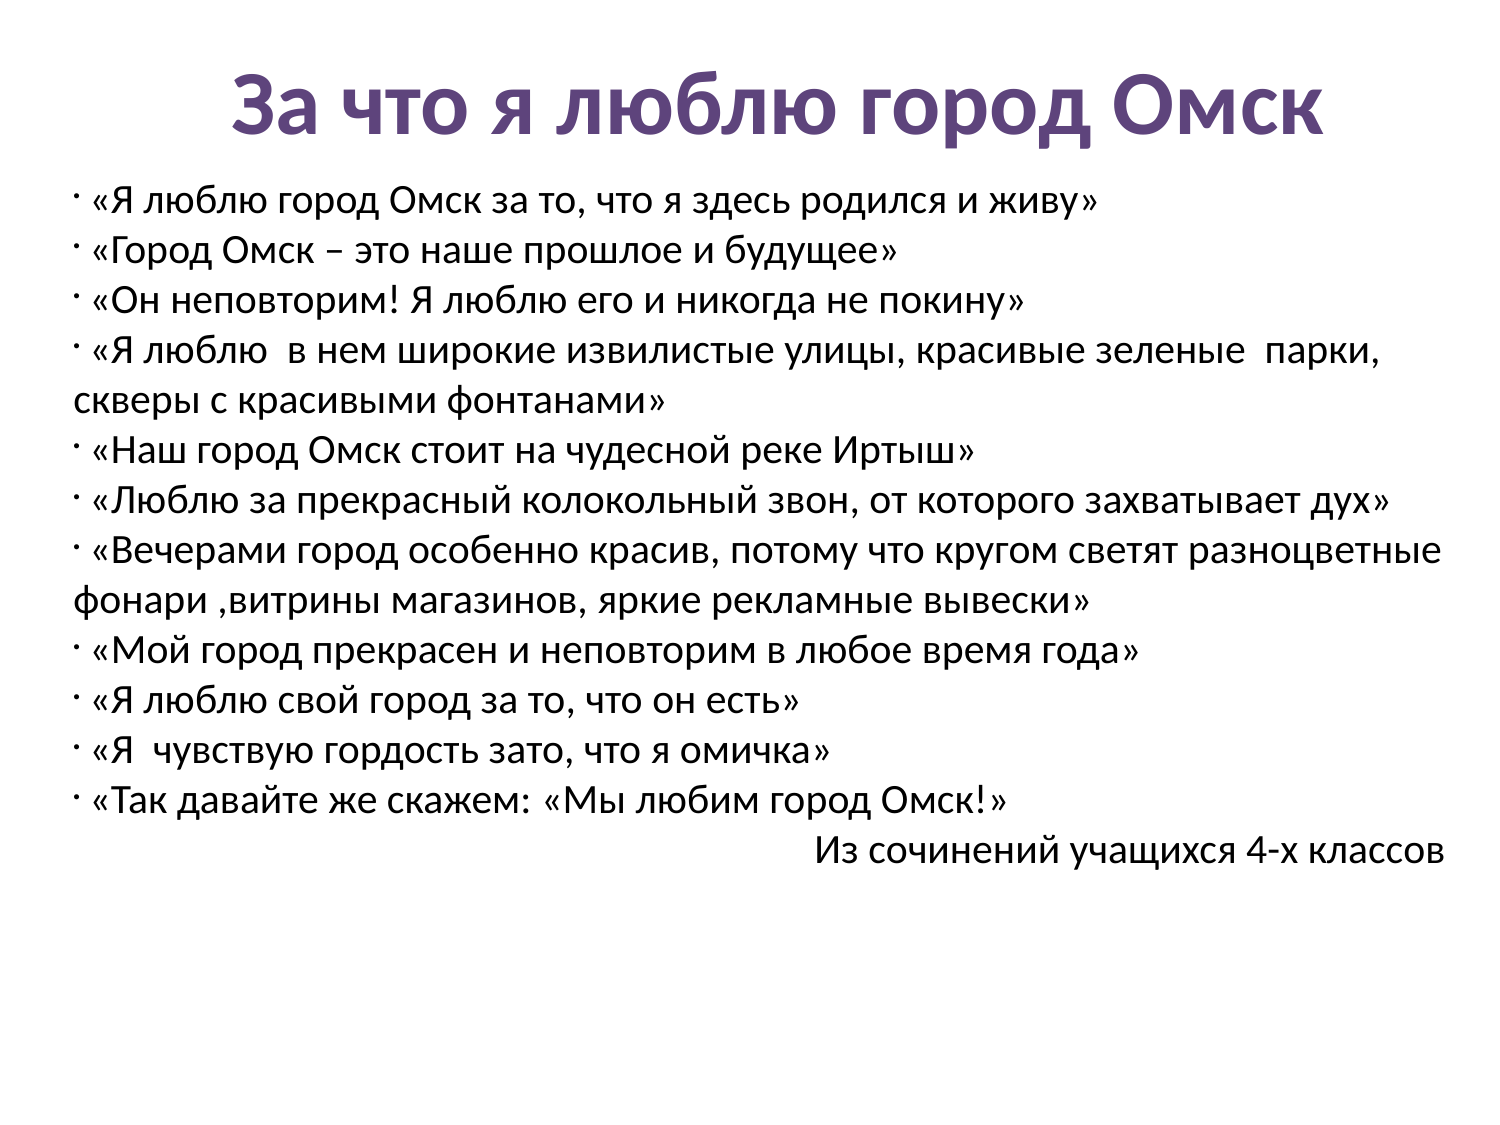

# За что я люблю город Омск
 «Я люблю город Омск за то, что я здесь родился и живу»
 «Город Омск – это наше прошлое и будущее»
 «Он неповторим! Я люблю его и никогда не покину»
 «Я люблю в нем широкие извилистые улицы, красивые зеленые парки, скверы с красивыми фонтанами»
 «Наш город Омск стоит на чудесной реке Иртыш»
 «Люблю за прекрасный колокольный звон, от которого захватывает дух»
 «Вечерами город особенно красив, потому что кругом светят разноцветные фонари ,витрины магазинов, яркие рекламные вывески»
 «Мой город прекрасен и неповторим в любое время года»
 «Я люблю свой город за то, что он есть»
 «Я чувствую гордость зато, что я омичка»
 «Так давайте же скажем: «Мы любим город Омск!»
 Из сочинений учащихся 4-х классов